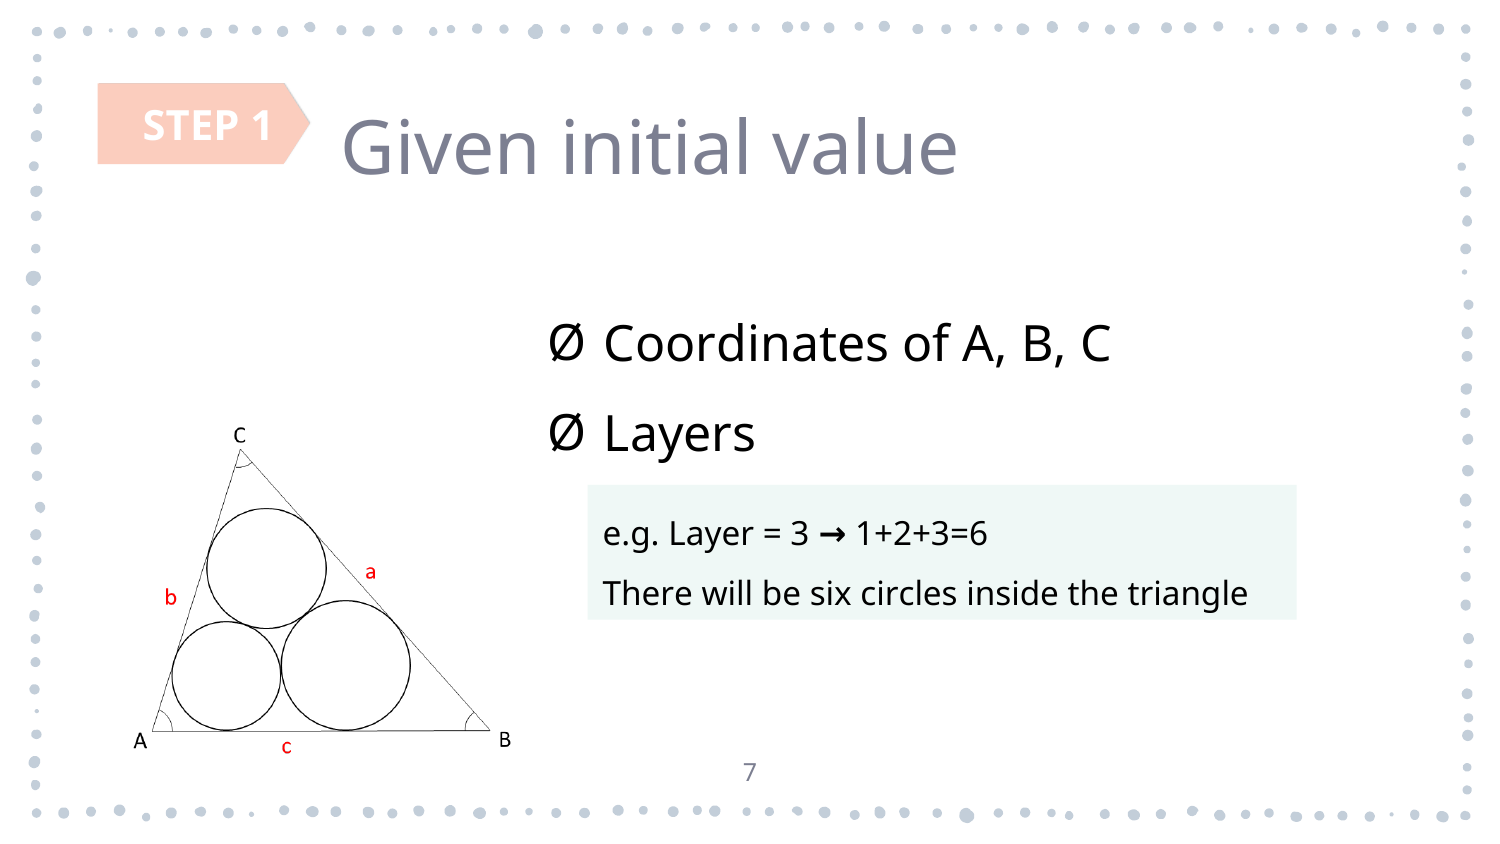

Given initial value
STEP 1
Coordinates of A, B, C
Layers
e.g. Layer = 3 → 1+2+3=6
There will be six circles inside the triangle